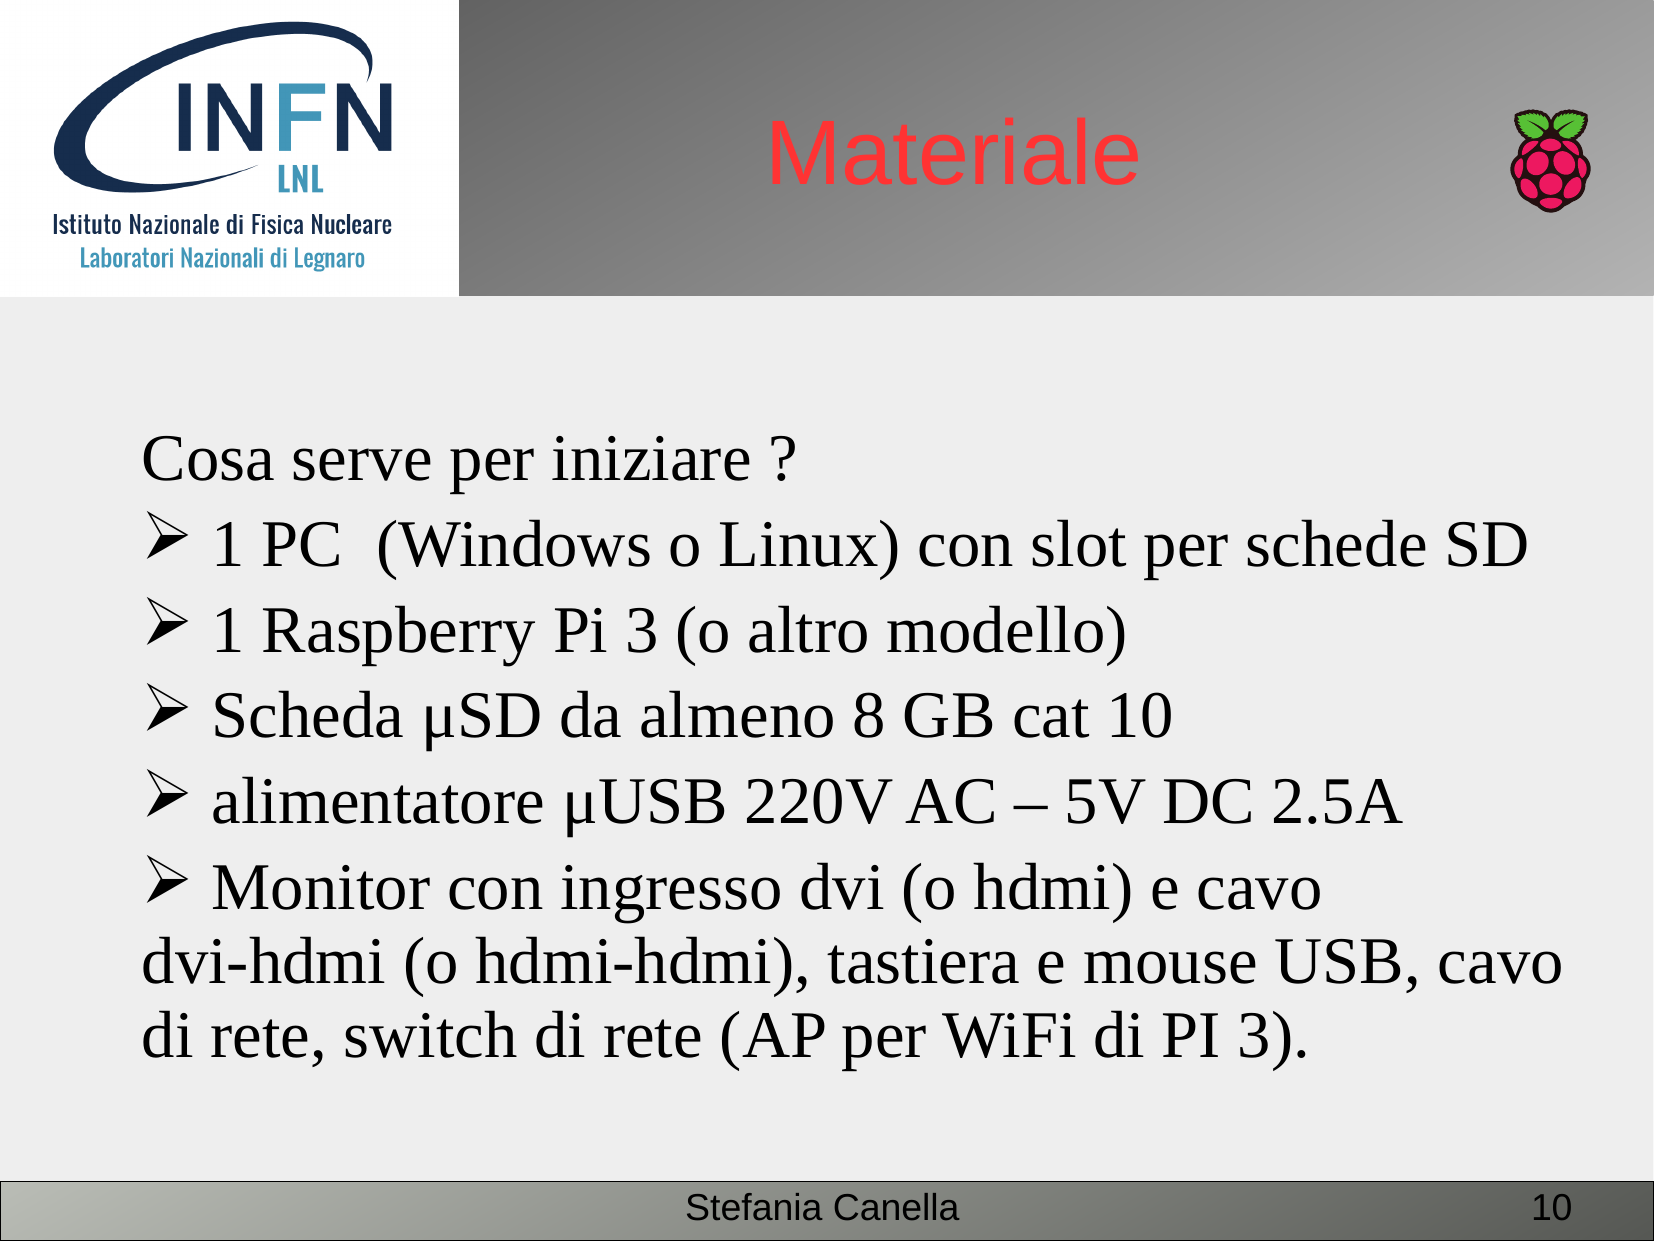

# Materiale
Cosa serve per iniziare ?
 1 PC (Windows o Linux) con slot per schede SD
 1 Raspberry Pi 3 (o altro modello)
 Scheda μSD da almeno 8 GB cat 10
 alimentatore μUSB 220V AC – 5V DC 2.5A
 Monitor con ingresso dvi (o hdmi) e cavo dvi-hdmi (o hdmi-hdmi), tastiera e mouse USB, cavo di rete, switch di rete (AP per WiFi di PI 3).
Stefania Canella